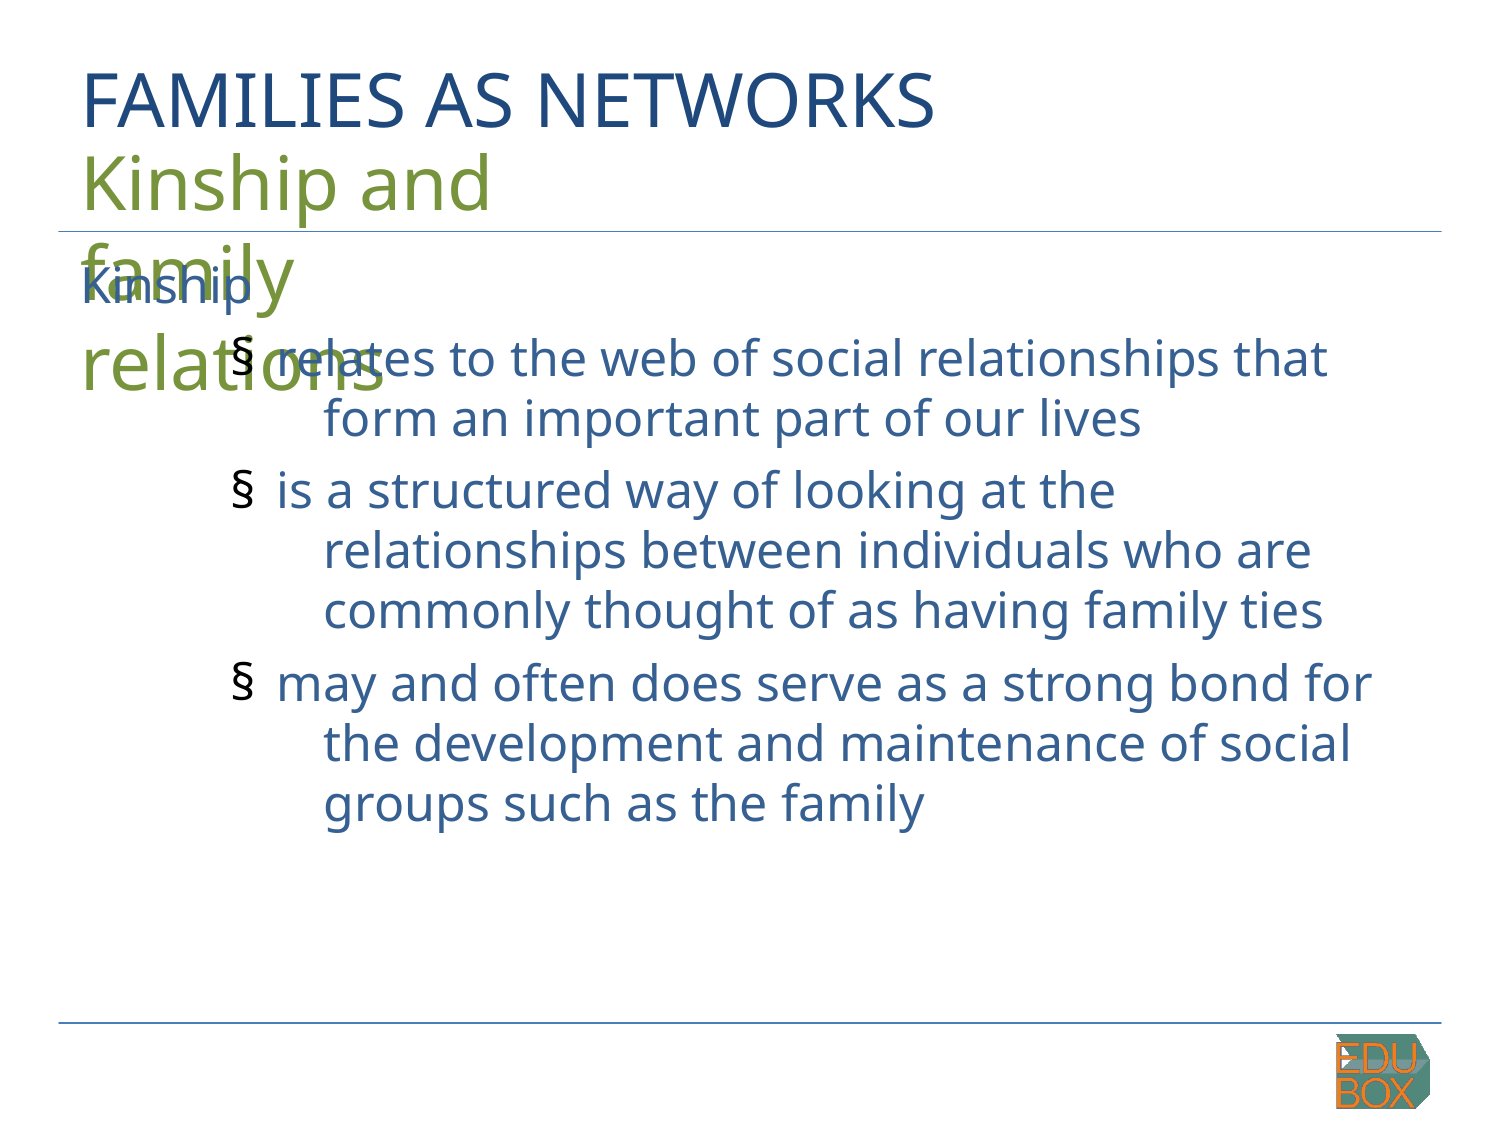

# FAMILIES AS NETWORKS
Kinship and family relations
Kinship
relates to the web of social relationships that form an important part of our lives
is a structured way of looking at the relationships between individuals who are commonly thought of as having family ties
may and often does serve as a strong bond for the development and maintenance of social groups such as the family